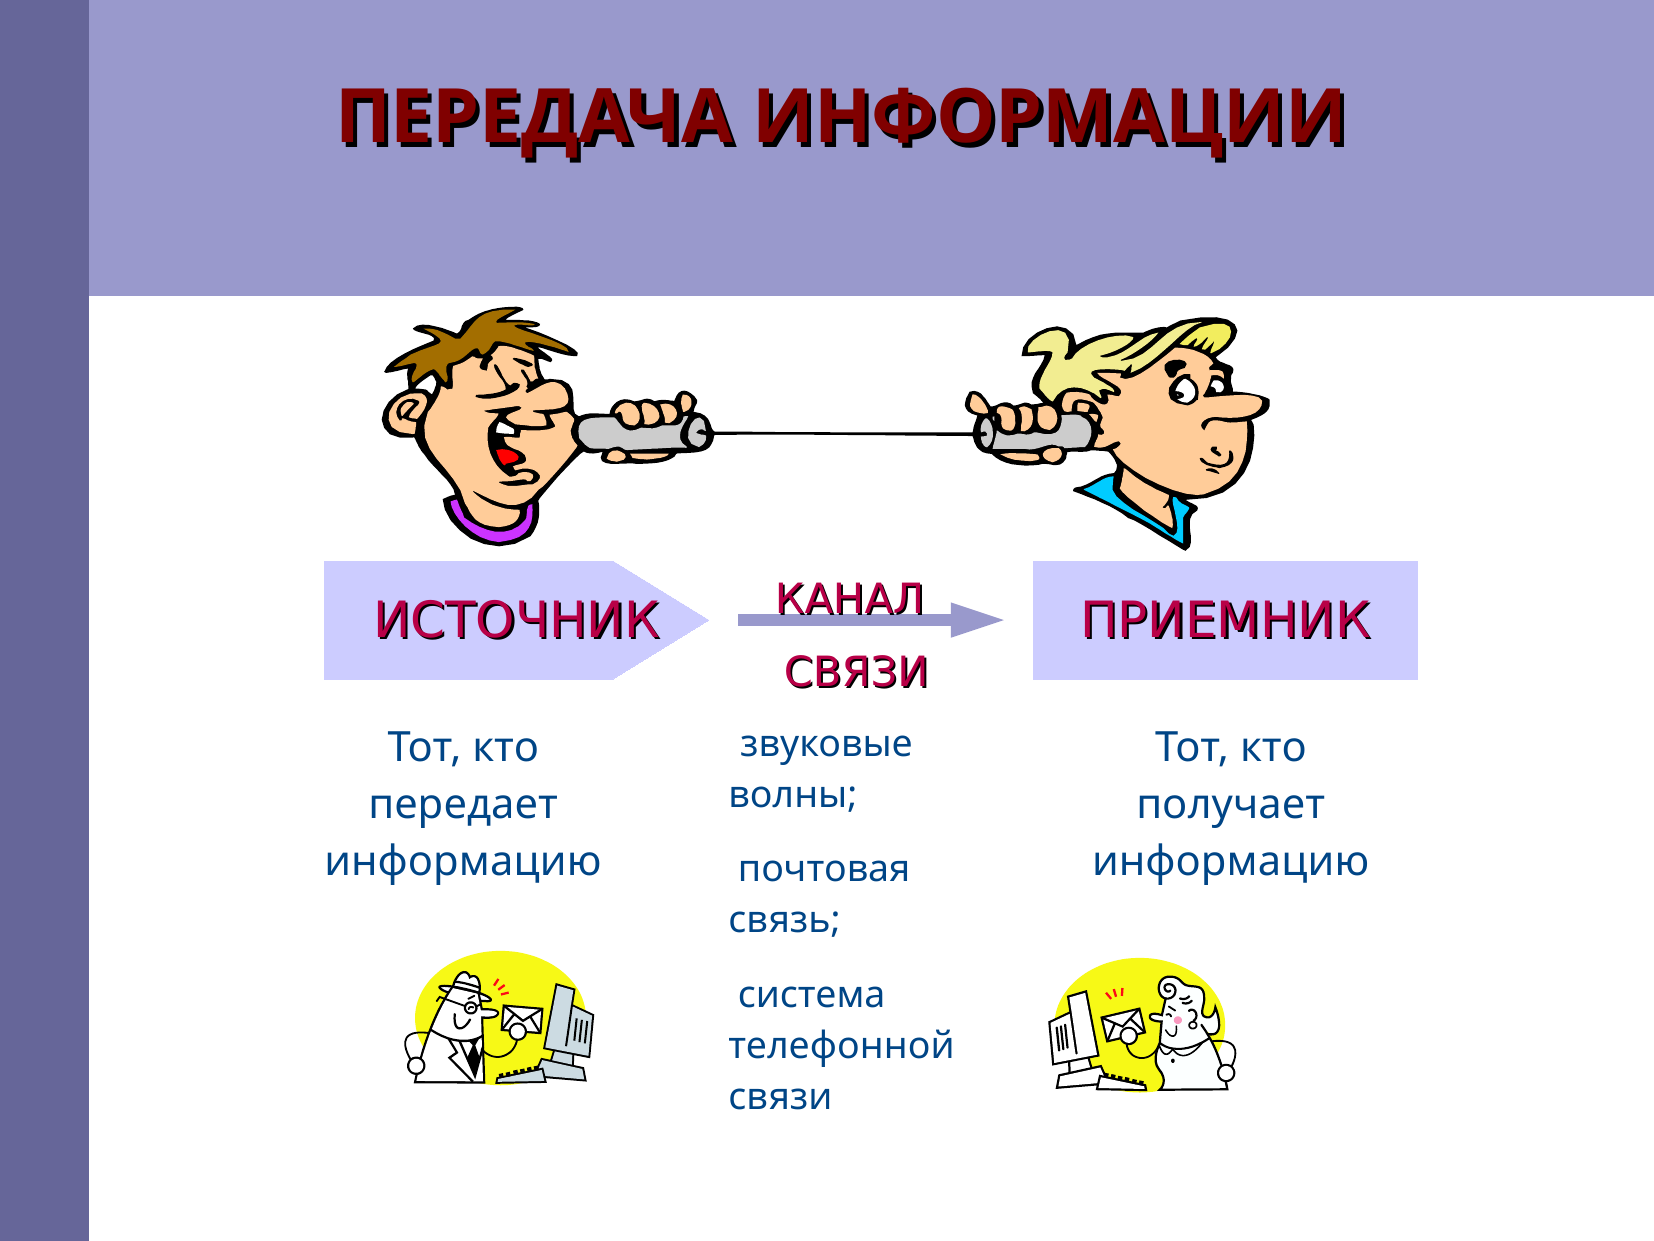

ПЕРЕДАЧА ИНФОРМАЦИИ
КАНАЛ
СВЯЗИ
ИСТОЧНИК
ПРИЕМНИК
Тот, кто передает информацию
 звуковые волны;
 почтовая связь;
 система телефонной связи
Тот, кто получает информацию